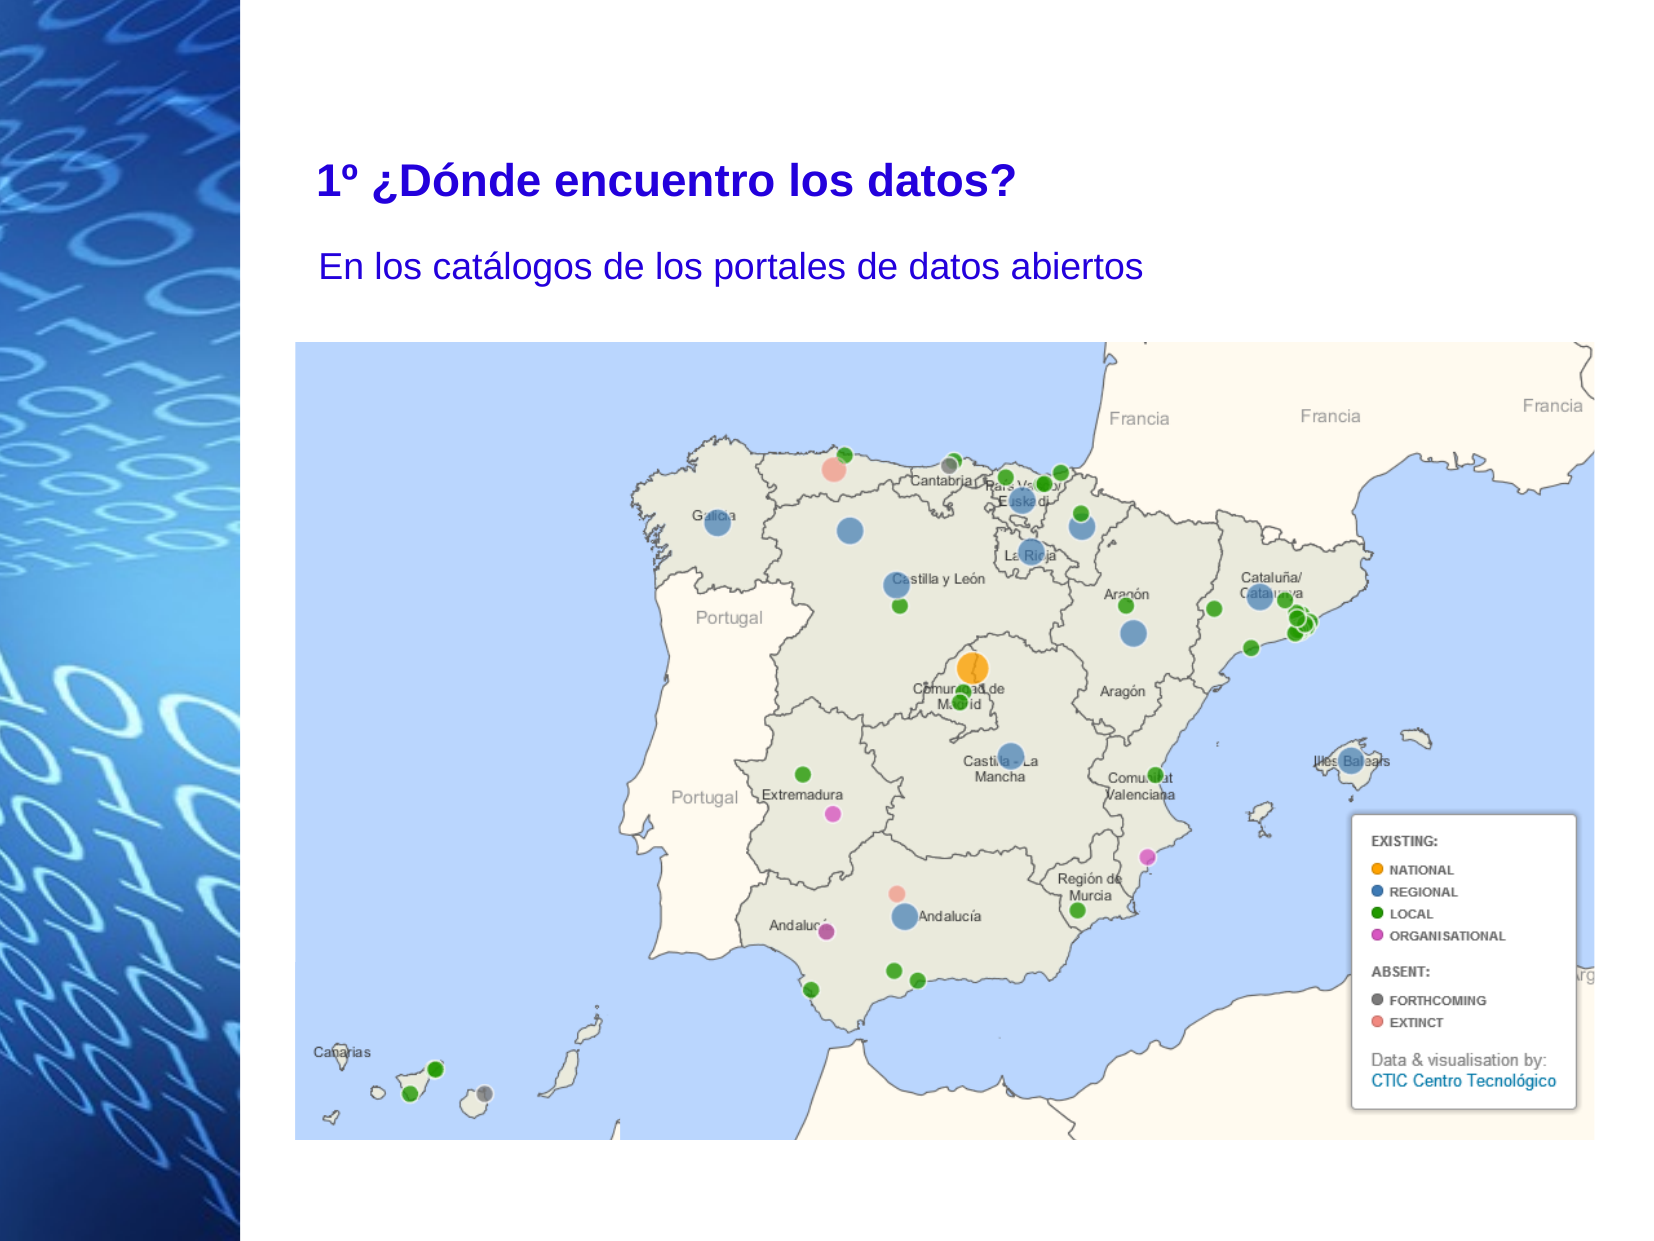

1º ¿Dónde encuentro los datos?
En los catálogos de los portales de datos abiertos